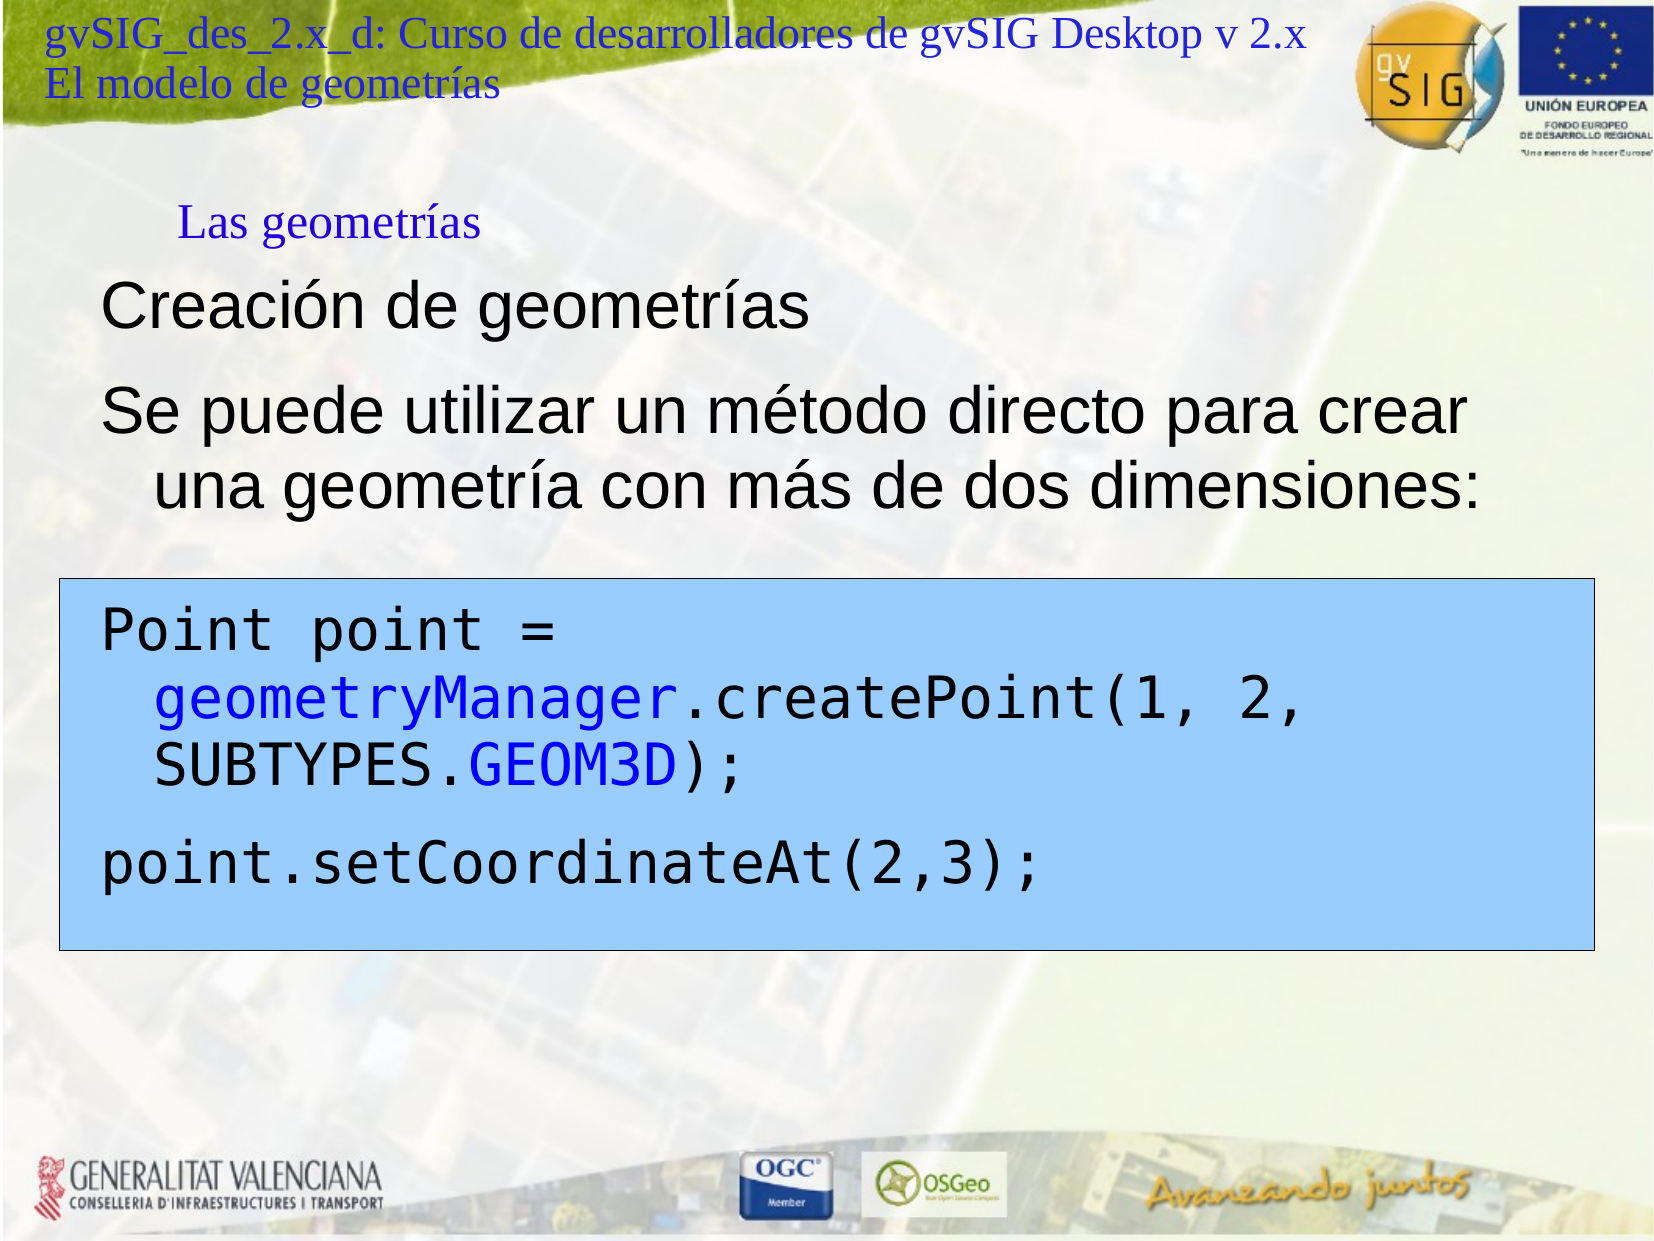

Las geometrías
# Creación de geometrías
Se puede utilizar un método directo para crear una geometría con más de dos dimensiones:
Point point = geometryManager.createPoint(1, 2, SUBTYPES.GEOM3D);
point.setCoordinateAt(2,3);